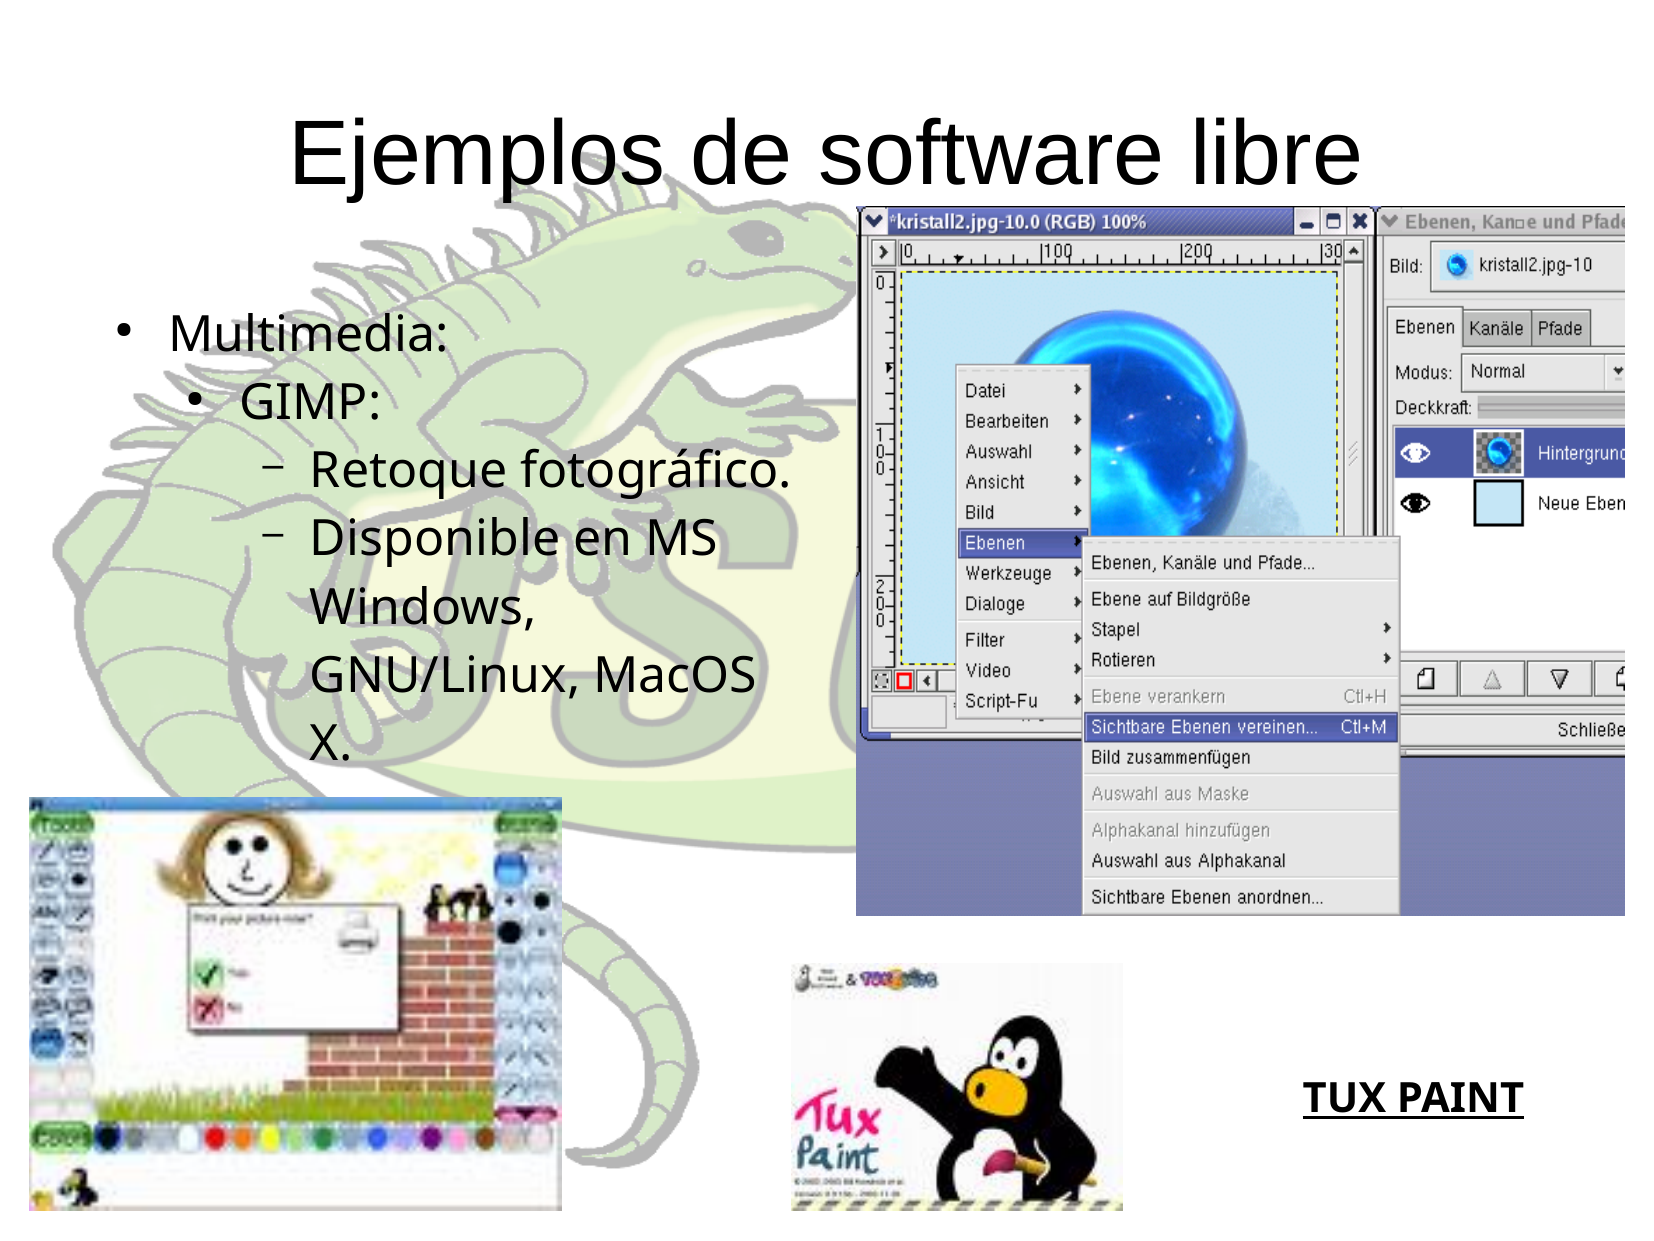

# Ejemplos de software libre
Multimedia:
GIMP:
Retoque fotográfico.
Disponible en MS Windows, GNU/Linux, MacOS X.
TUX PAINT